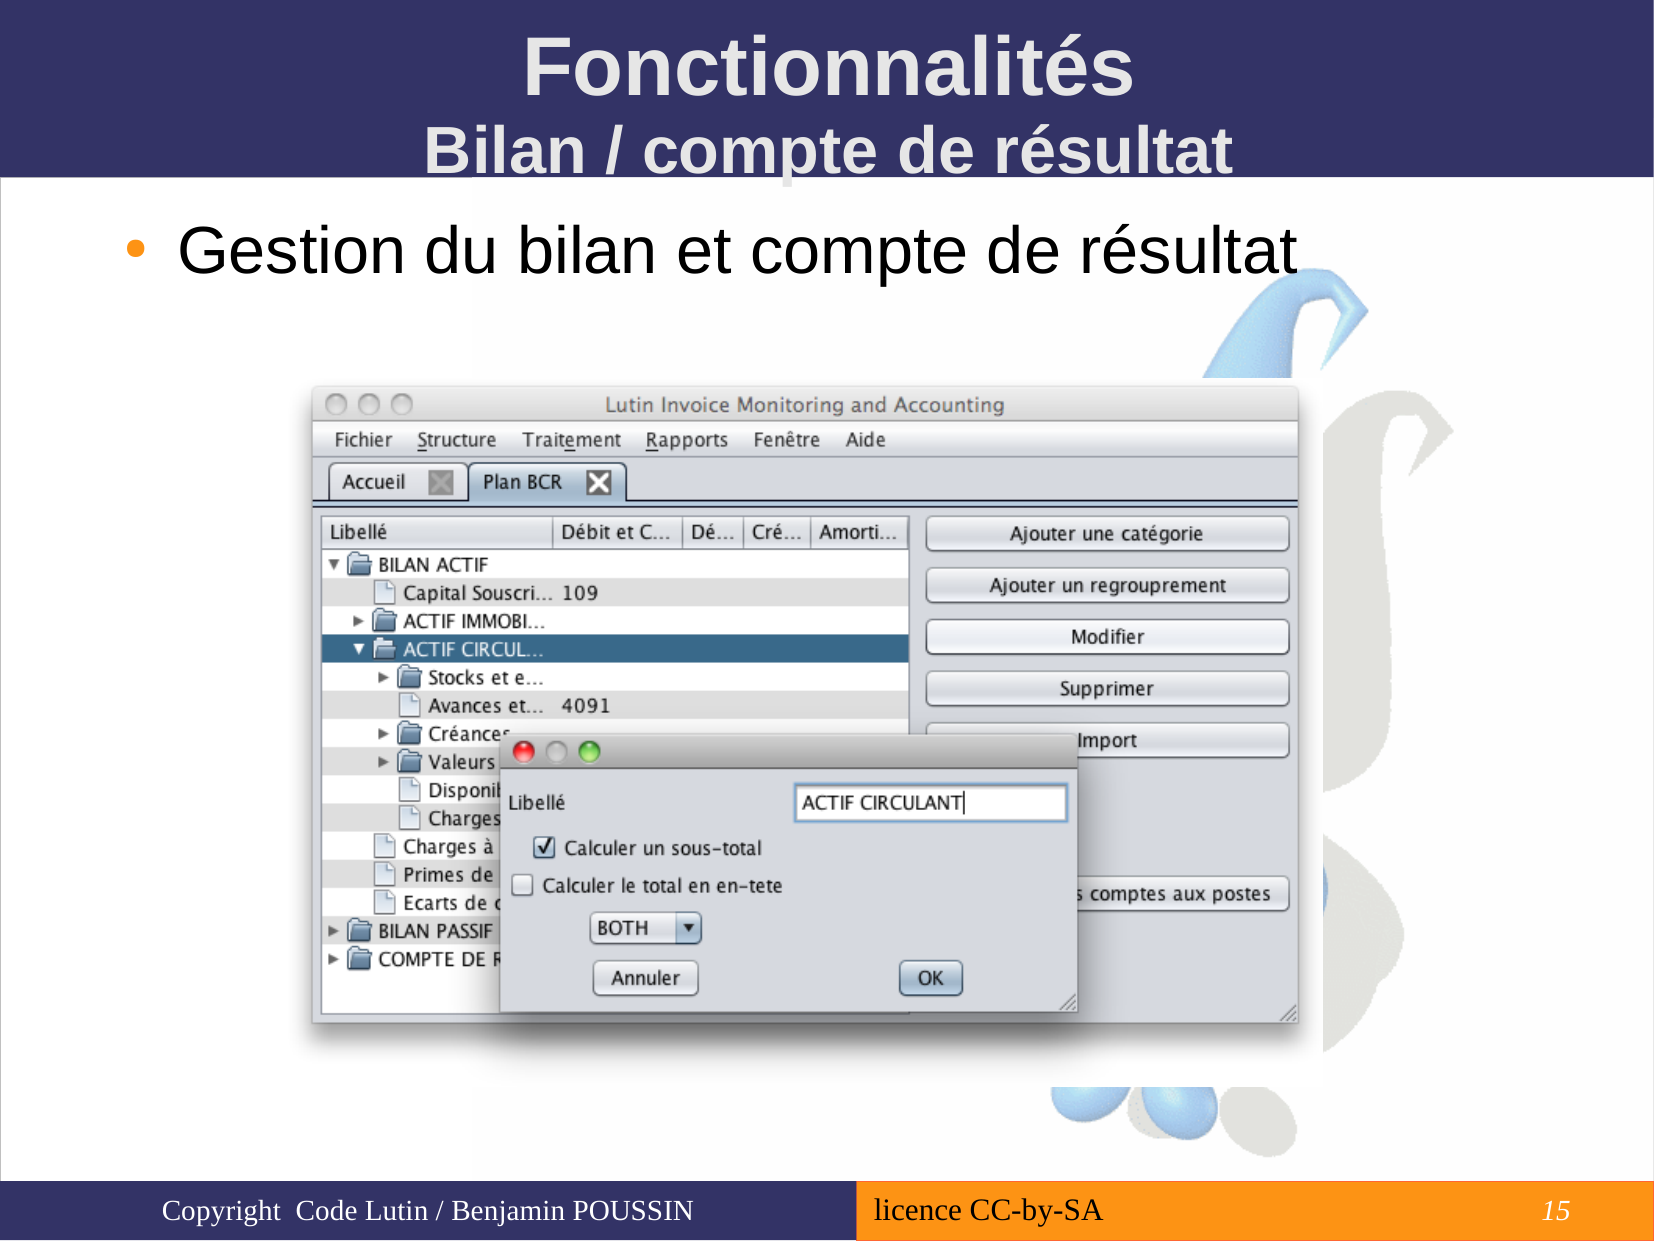

# Fonctionnalités Bilan / compte de résultat
Gestion du bilan et compte de résultat
15